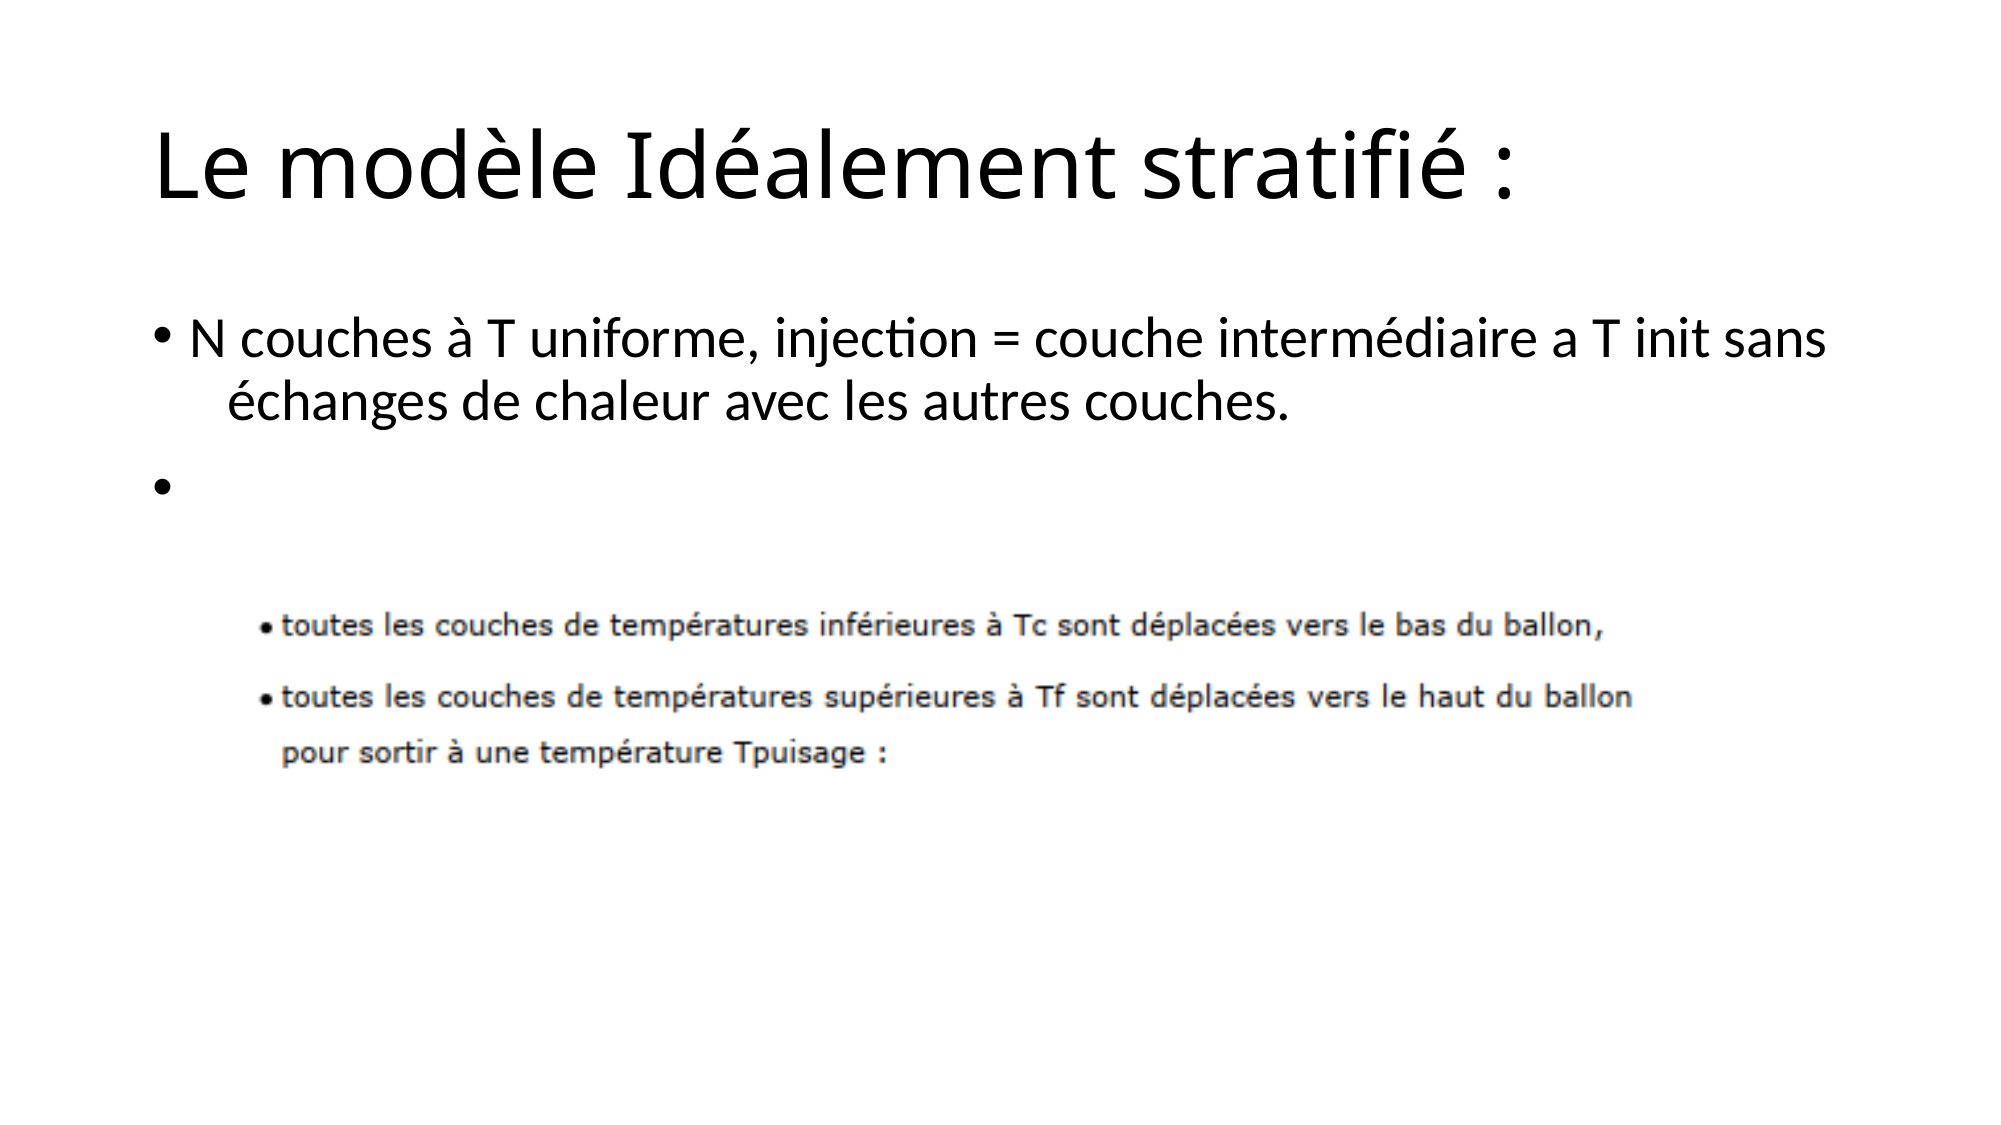

# Le modèle Idéalement stratifié :
N couches à T uniforme, injection = couche intermédiaire a T init sans échanges de chaleur avec les autres couches.